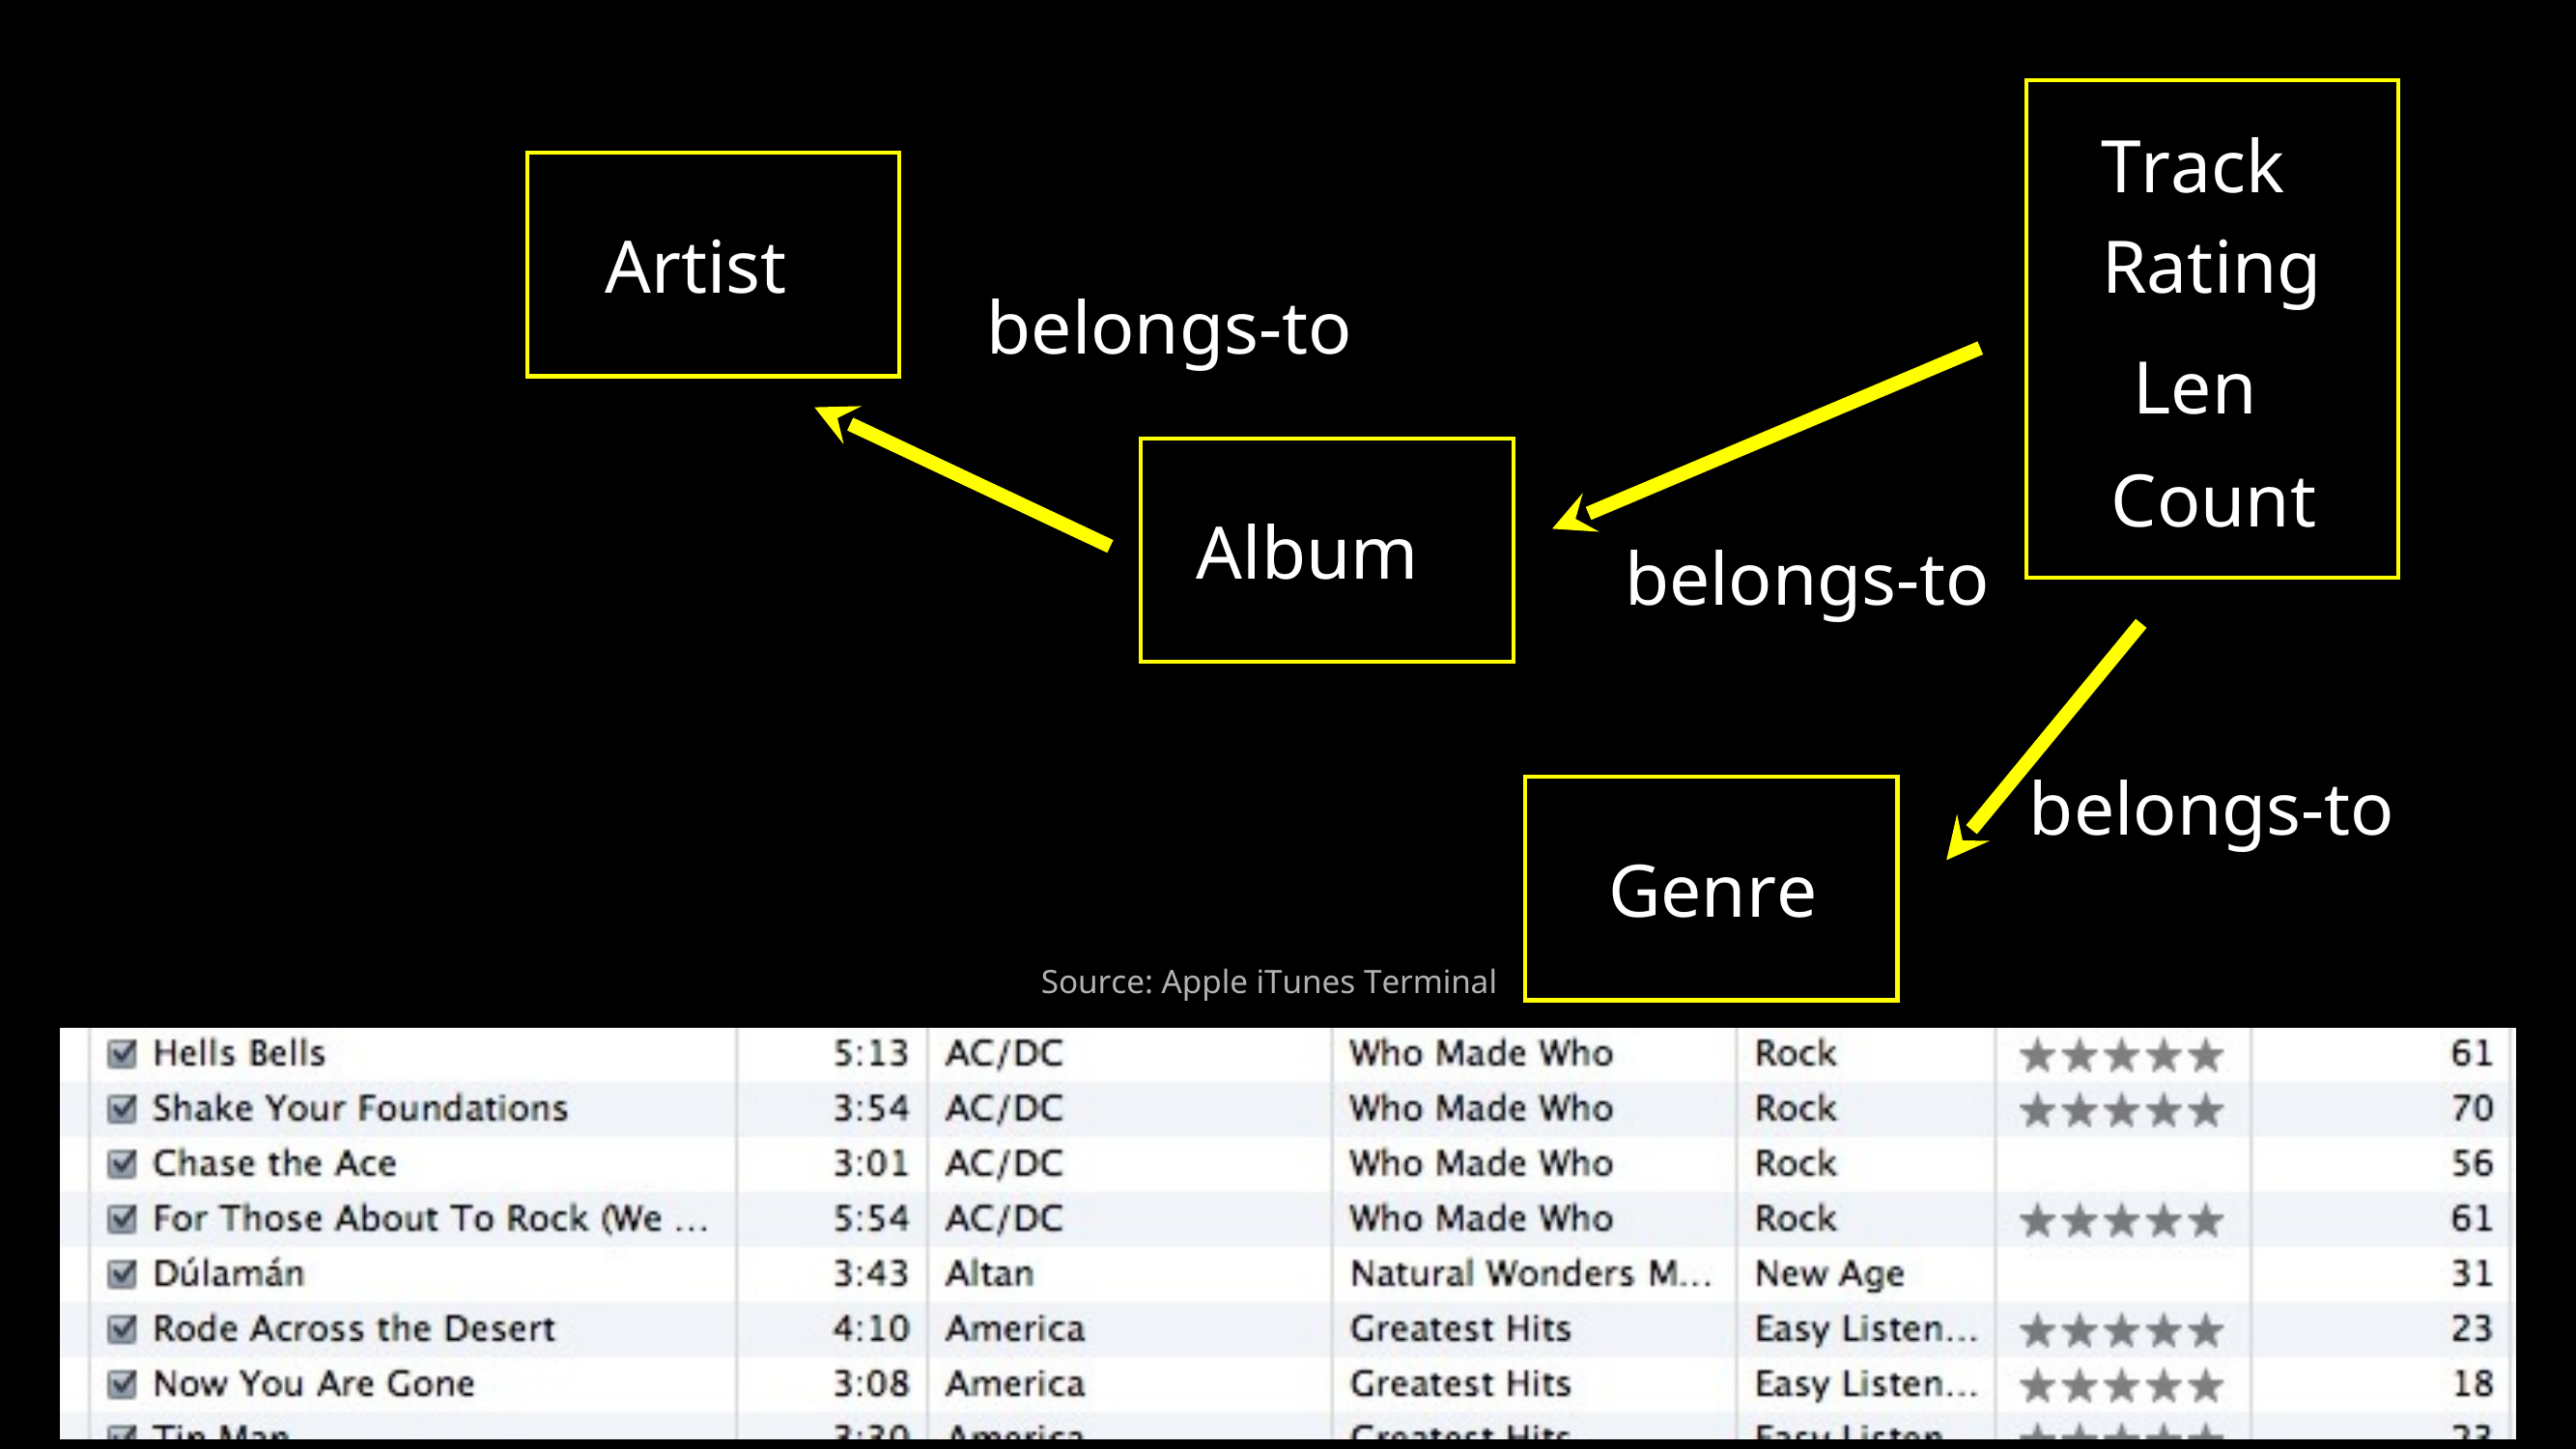

Track
Artist
Rating
belongs-to
Len
Count
Album
belongs-to
belongs-to
Genre
Source: Apple iTunes Terminal